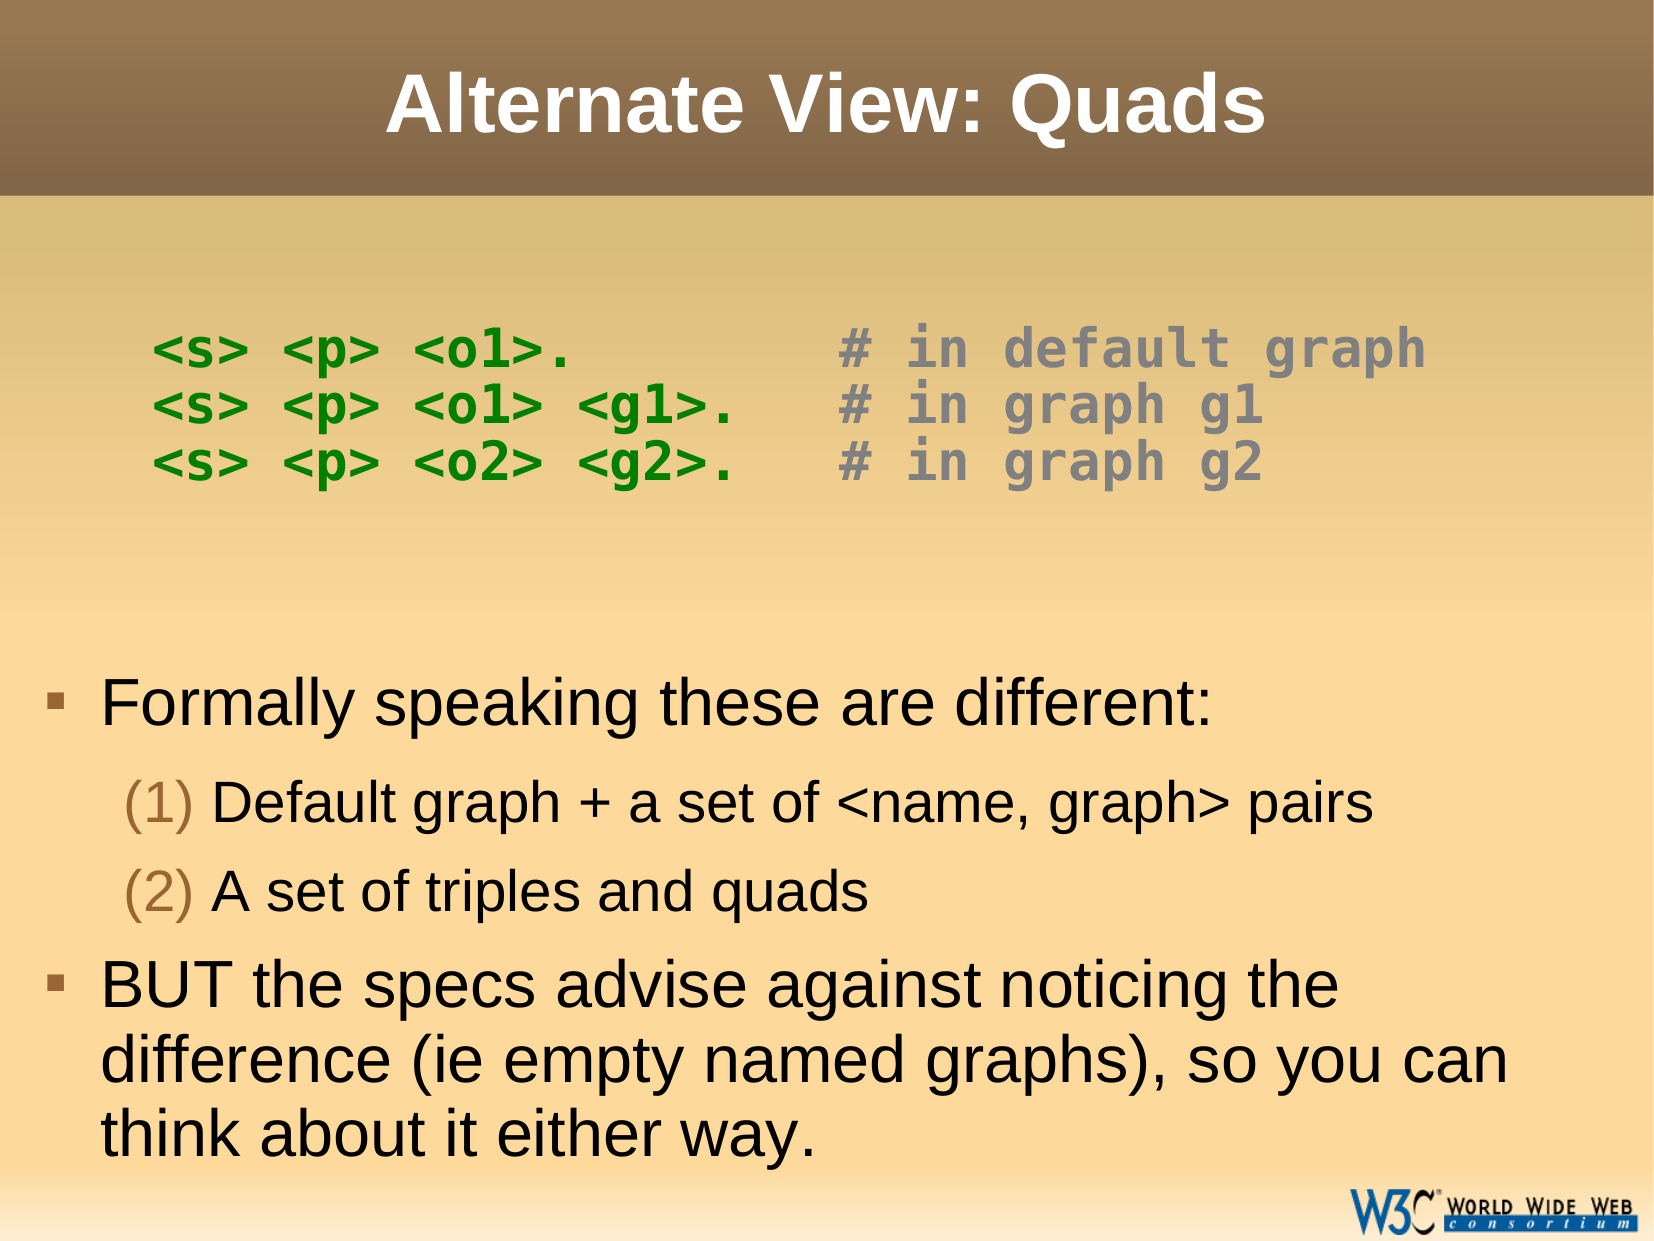

# Alternate View: Quads
<s> <p> <o1>. # in default graph
<s> <p> <o1> <g1>. # in graph g1
<s> <p> <o2> <g2>. # in graph g2
Formally speaking these are different:
 Default graph + a set of <name, graph> pairs
 A set of triples and quads
BUT the specs advise against noticing the difference (ie empty named graphs), so you can think about it either way.